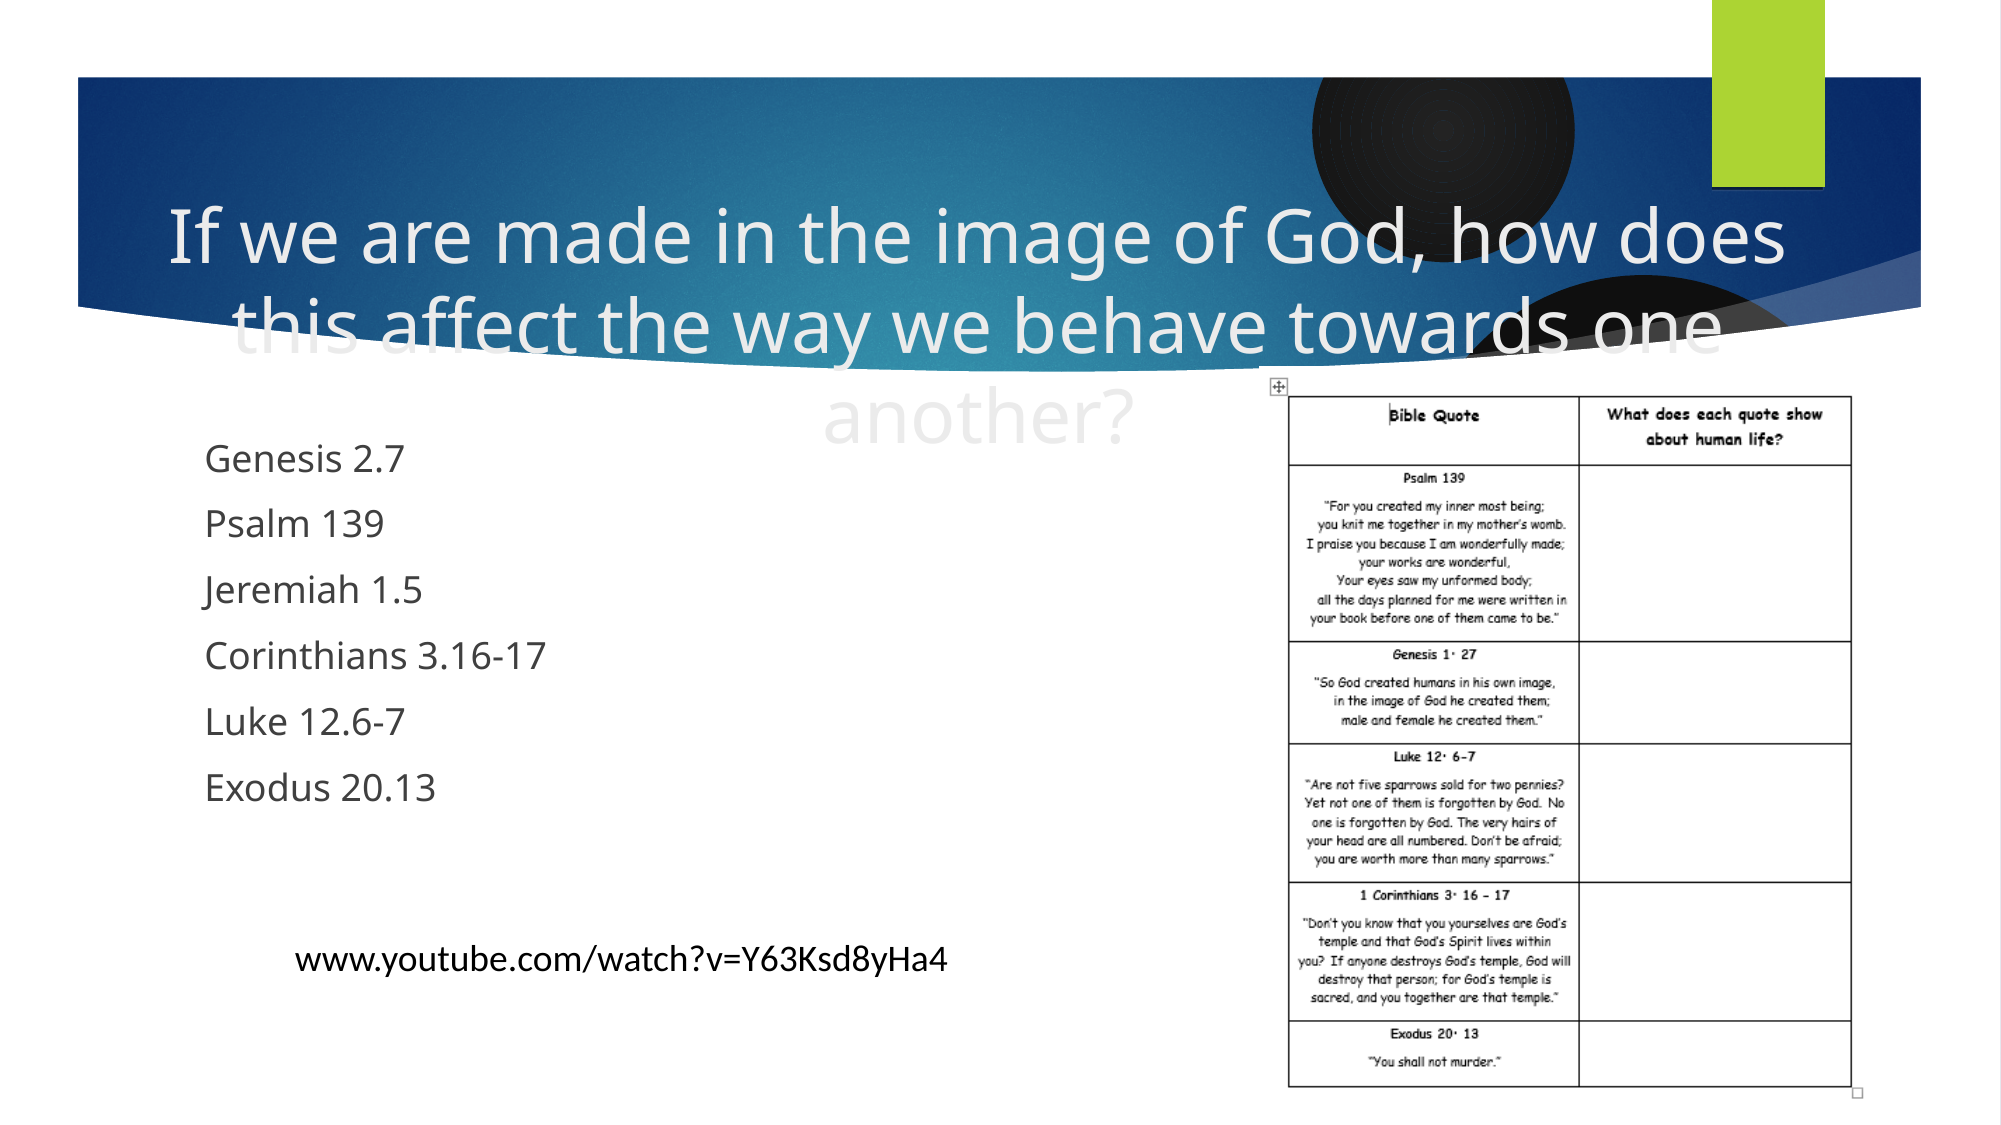

# If we are made in the image of God, how does this affect the way we behave towards one another?
Genesis 2.7
Psalm 139
Jeremiah 1.5
Corinthians 3.16-17
Luke 12.6-7
Exodus 20.13
www.youtube.com/watch?v=Y63Ksd8yHa4